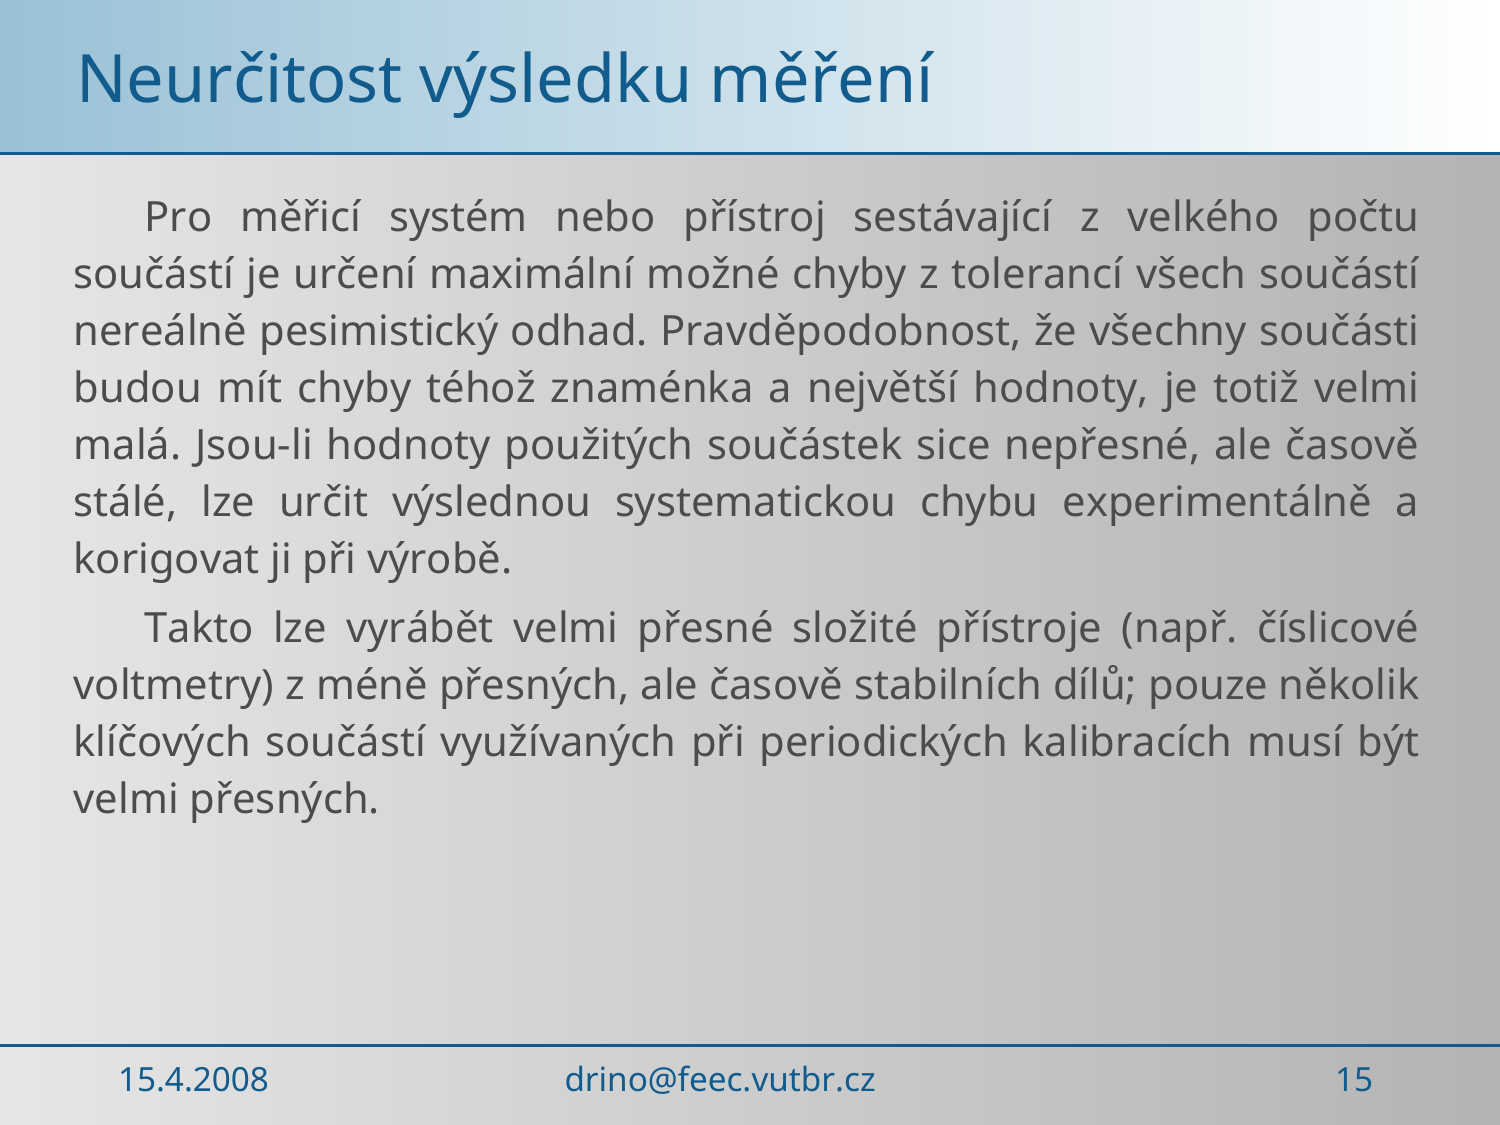

# Neurčitost výsledku měření
Pro měřicí systém nebo přístroj sestávající z velkého počtu součástí je určení maximální možné chyby z tolerancí všech součástí nereálně pesimistický odhad. Pravděpodobnost, že všechny součásti budou mít chyby téhož znaménka a největší hodnoty, je totiž velmi malá. Jsou-li hodnoty použitých součástek sice nepřesné, ale časově stálé, lze určit výslednou systematickou chybu experimentálně a korigovat ji při výrobě.
Takto lze vyrábět velmi přesné složité přístroje (např. číslicové voltmetry) z méně přesných, ale časově stabilních dílů; pouze několik klíčových součástí využívaných při periodických kalibracích musí být velmi přesných.
15.4.2008
drino@feec.vutbr.cz